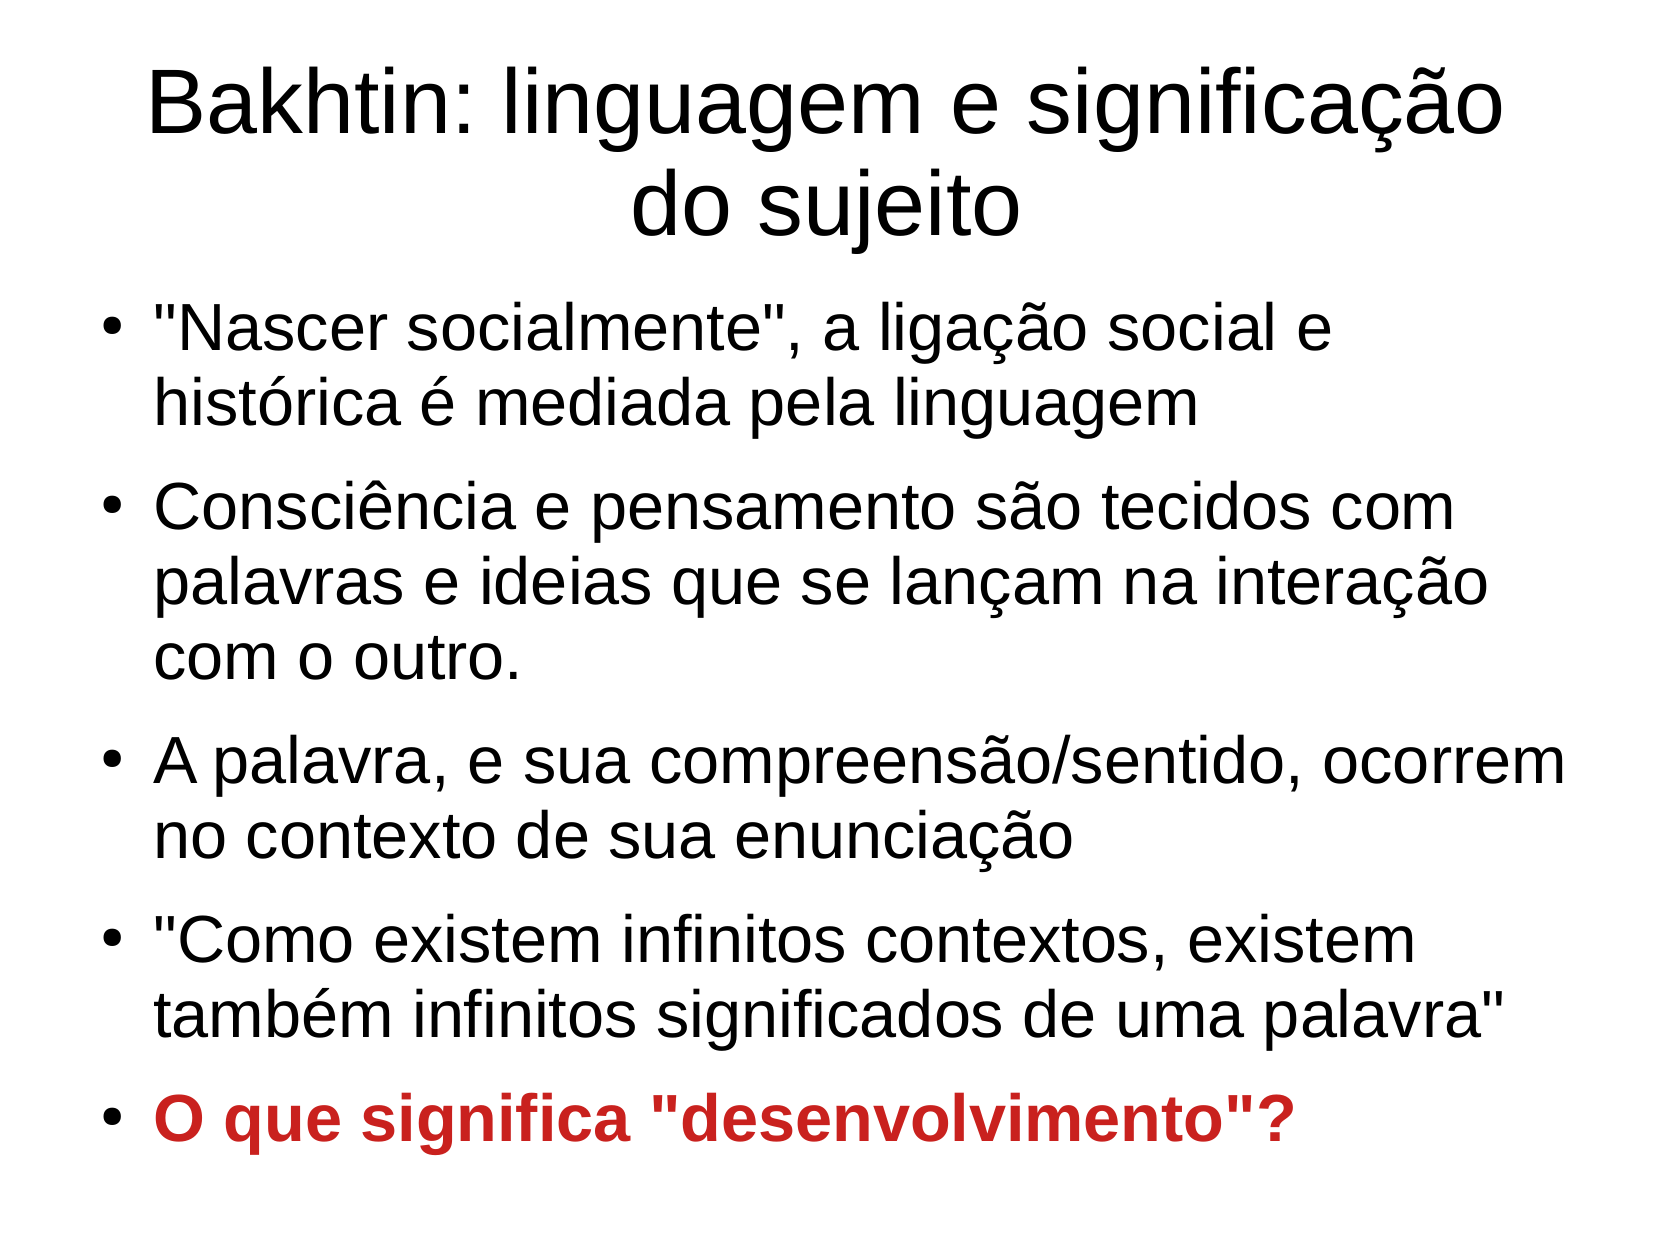

# Bakhtin: linguagem e significação do sujeito
"Nascer socialmente", a ligação social e histórica é mediada pela linguagem
Consciência e pensamento são tecidos com palavras e ideias que se lançam na interação com o outro.
A palavra, e sua compreensão/sentido, ocorrem no contexto de sua enunciação
"Como existem infinitos contextos, existem também infinitos significados de uma palavra"
O que significa "desenvolvimento"?